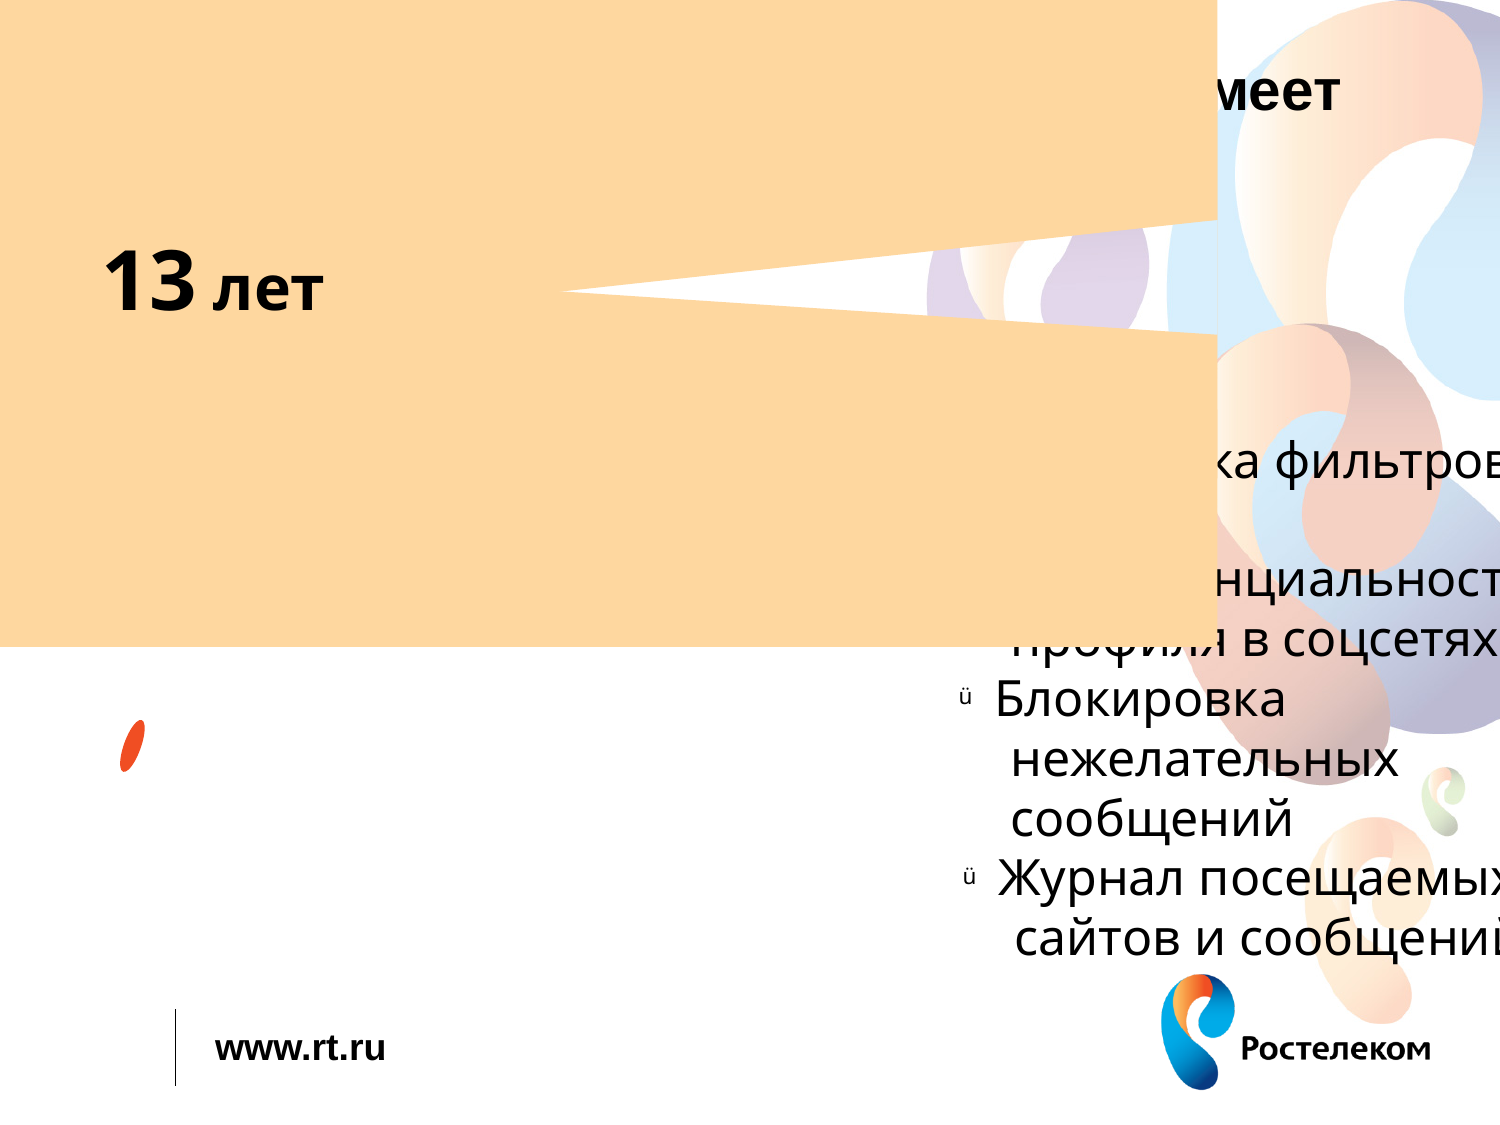

# Какими средствами онлайн-защиты умеет пользоваться ребенок?
11-12 лет
 13 лет
Настройка фильтров
Конфиденциальность
 профиля в соцсетях
Блокировка
 нежелательных
 сообщений
Журнал посещаемых
 сайтов и сообщений